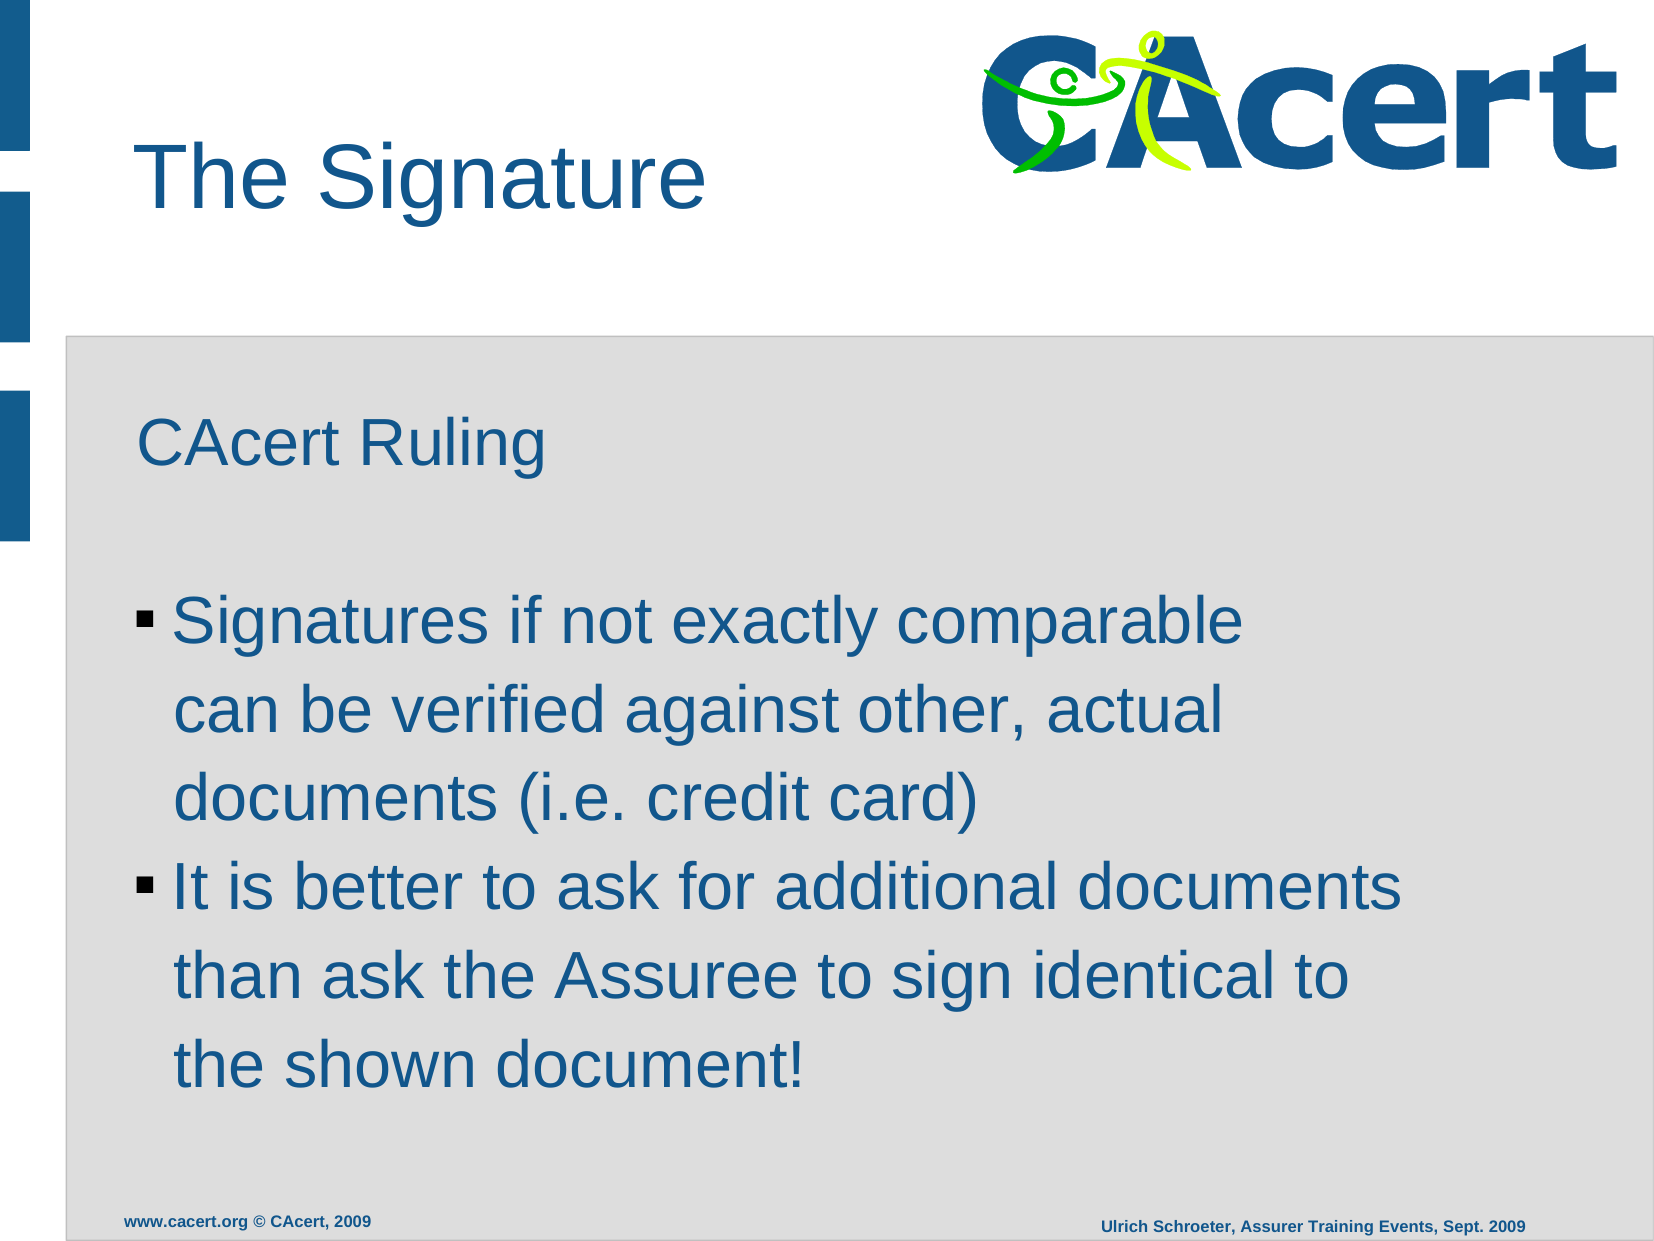

The Signature
CAcert Ruling
 Signatures if not exactly comparable
 can be verified against other, actual
 documents (i.e. credit card)
 It is better to ask for additional documents
 than ask the Assuree to sign identical to
 the shown document!